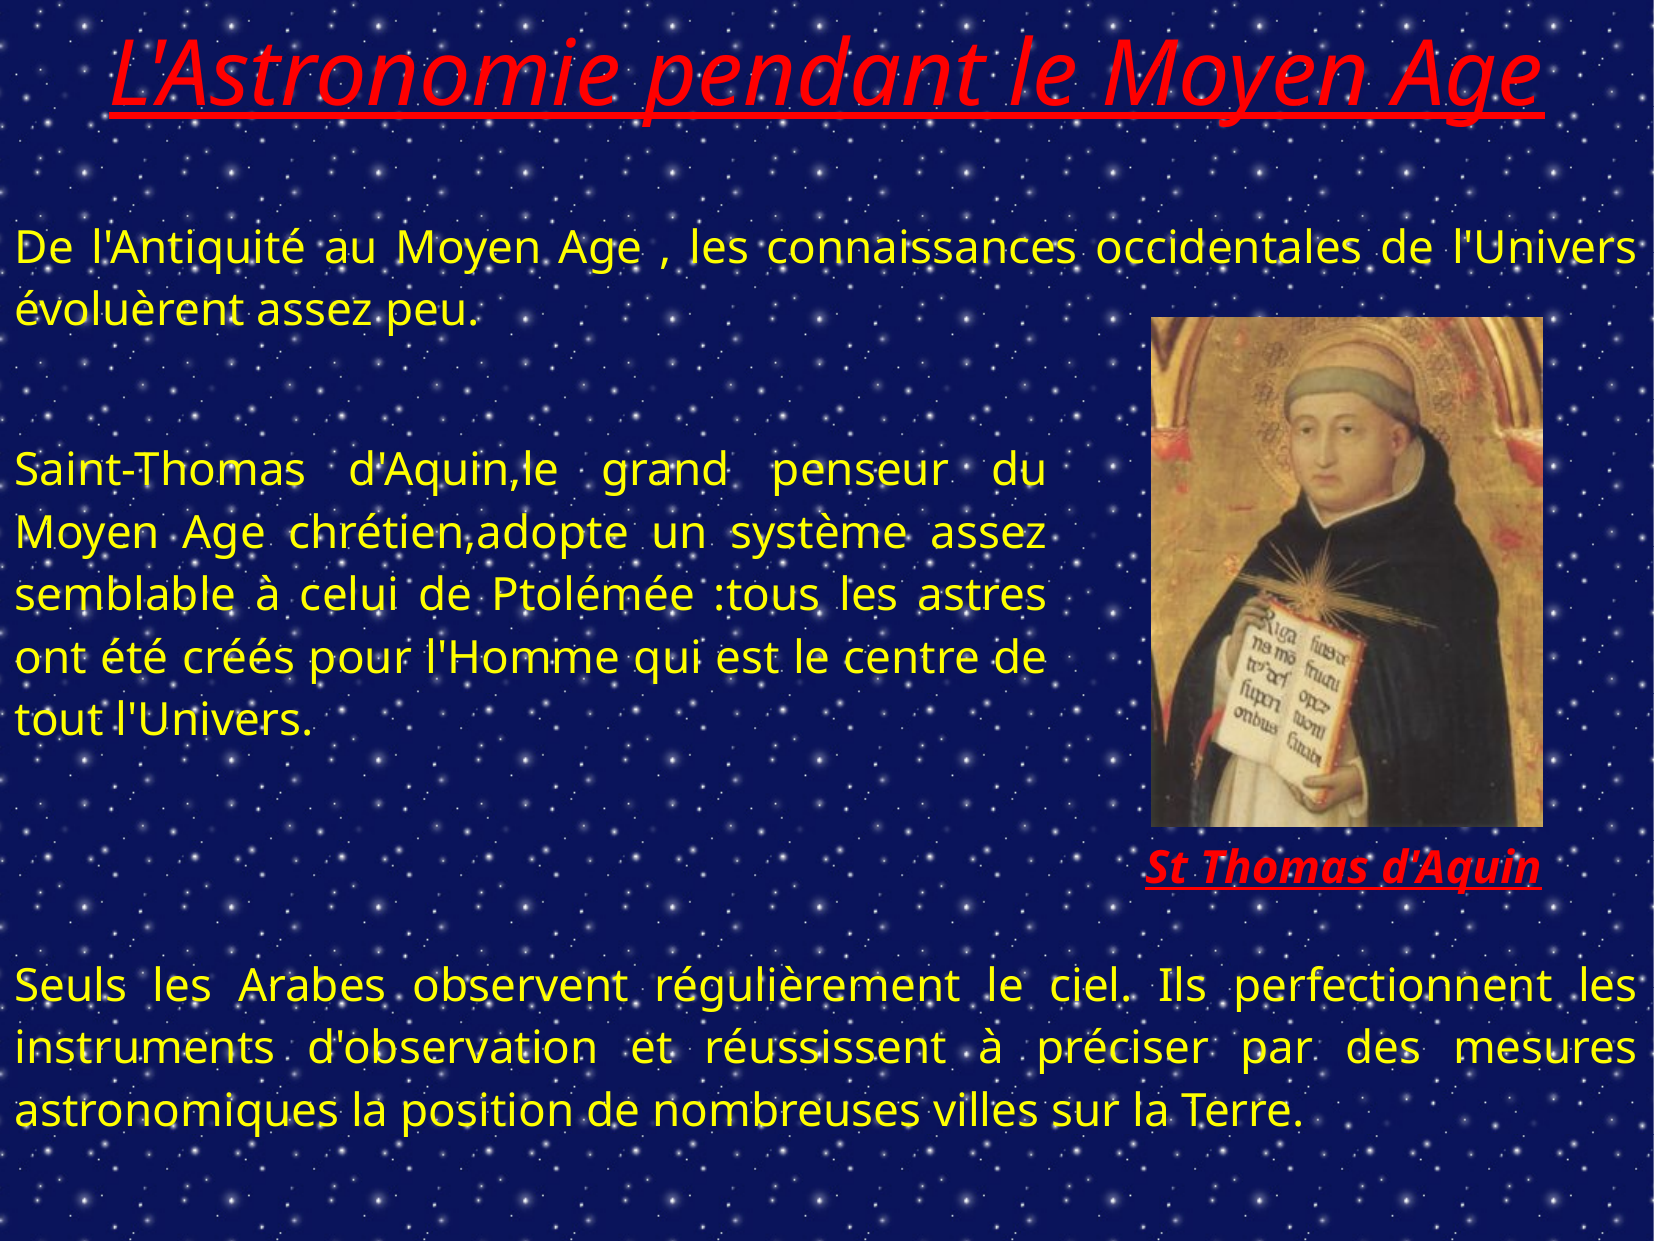

L'Astronomie pendant le Moyen Age
De l'Antiquité au Moyen Age , les connaissances occidentales de l'Univers évoluèrent assez peu.
Saint-Thomas d'Aquin,le grand penseur du Moyen Age chrétien,adopte un système assez semblable à celui de Ptolémée :tous les astres ont été créés pour l'Homme qui est le centre de tout l'Univers.
St Thomas d'Aquin
Seuls les Arabes observent régulièrement le ciel. Ils perfectionnent les instruments d'observation et réussissent à préciser par des mesures astronomiques la position de nombreuses villes sur la Terre.